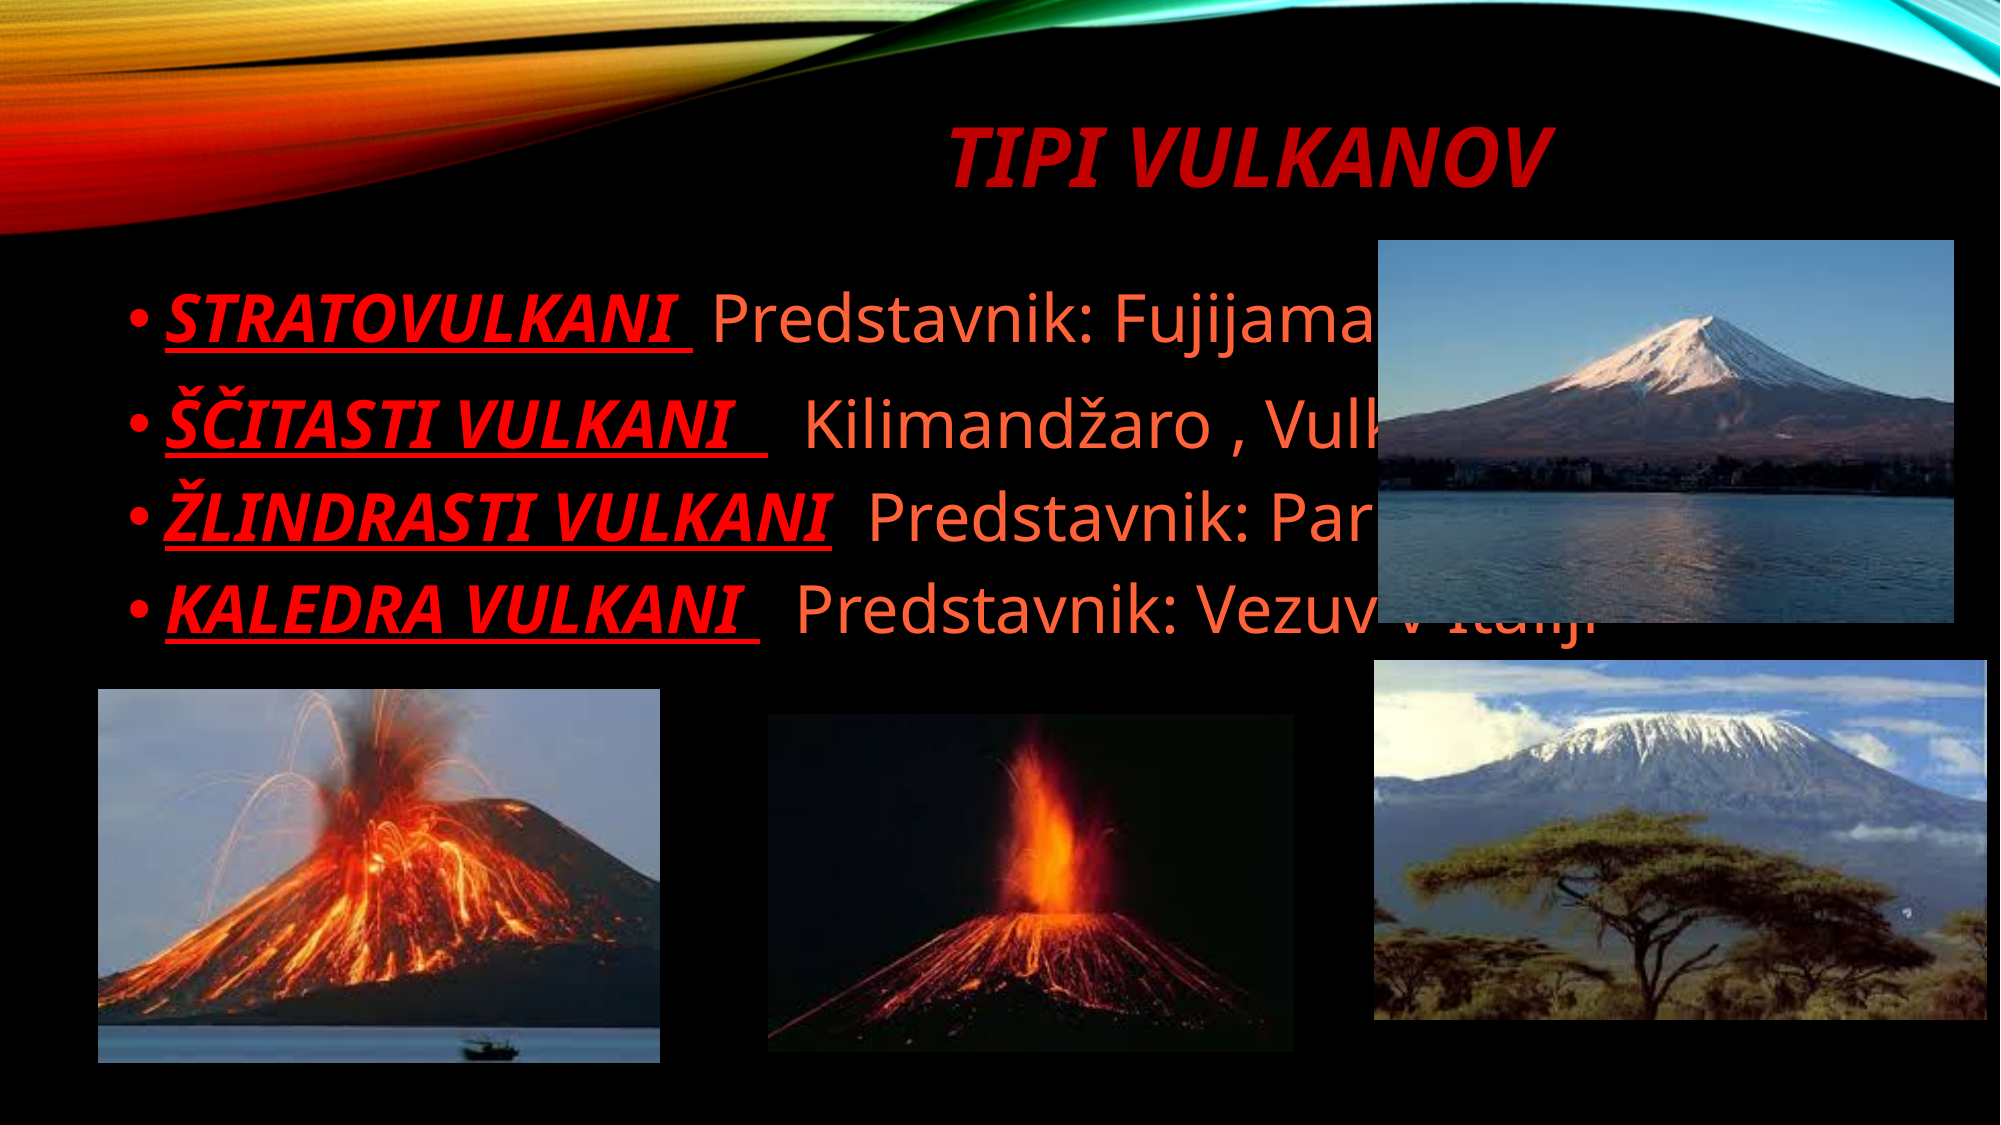

# Tipi vulkanov
STRATOVULKANI Predstavnik: Fujijama na Japonskem
ŠČITASTI VULKANI Kilimandžaro , Vulkani na Havajih
ŽLINDRASTI VULKANI Predstavnik: Paricutin
KALEDRA VULKANI Predstavnik: Vezuv v Italiji